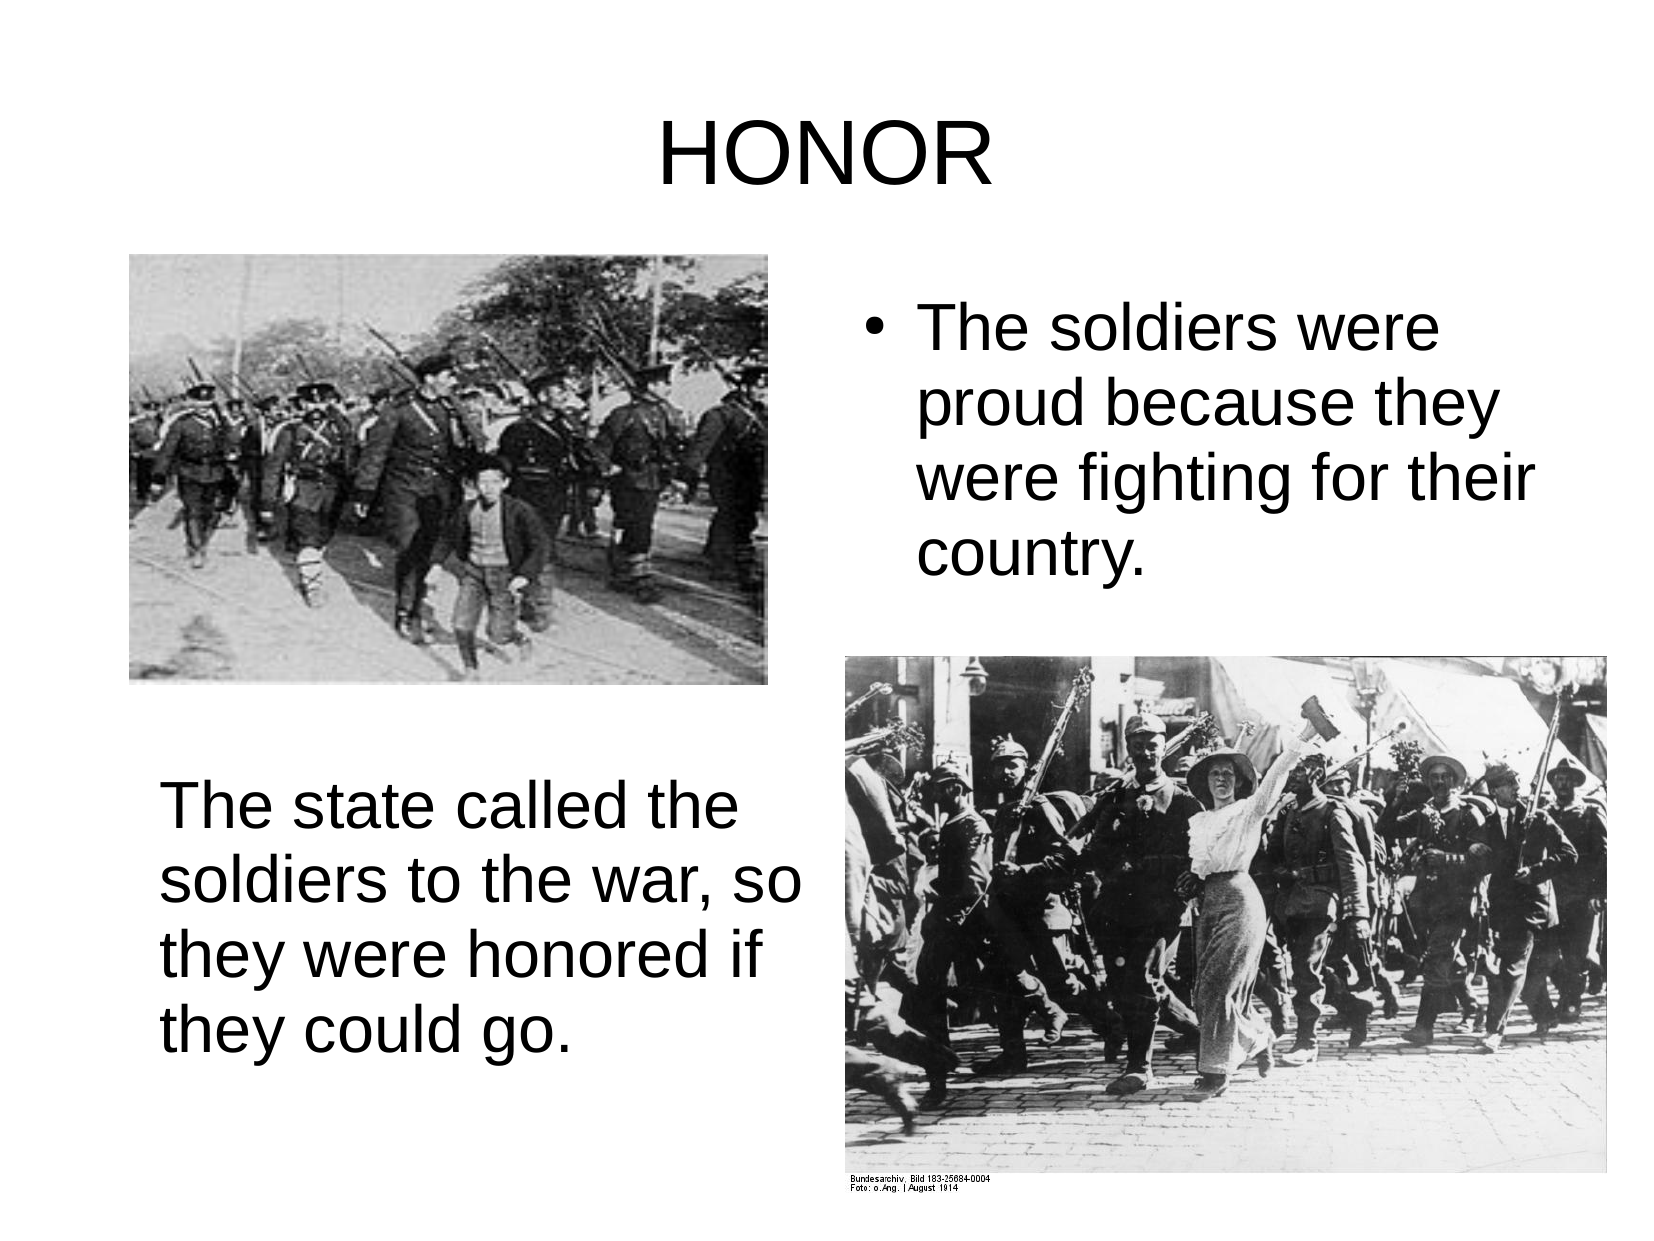

# HONOR
The soldiers were proud because they were fighting for their country.
The state called the soldiers to the war, so they were honored if they could go.